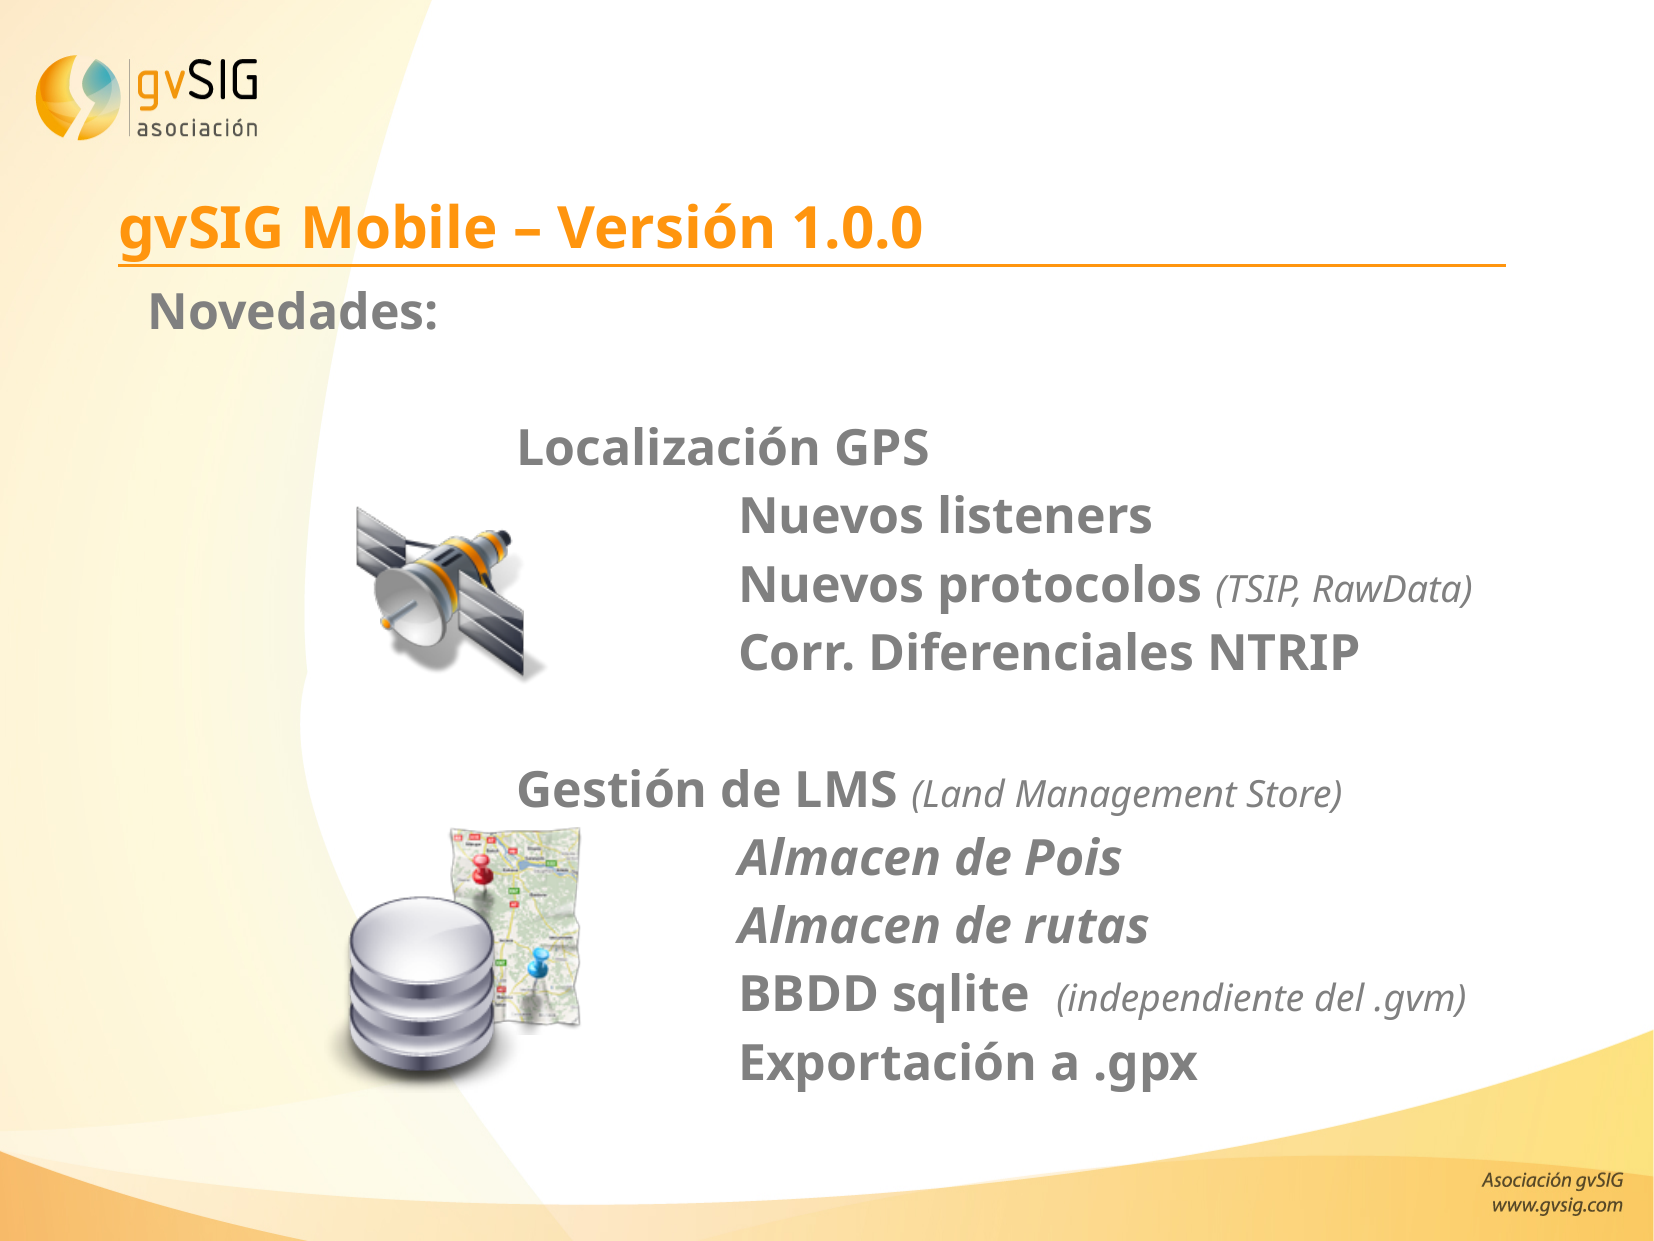

# gvSIG Mobile – Versión 1.0.0
Novedades:
					Localización GPS
								Nuevos listeners
								Nuevos protocolos (TSIP, RawData)
								Corr. Diferenciales NTRIP
					Gestión de LMS (Land Management Store)
								Almacen de Pois
								Almacen de rutas
								BBDD sqlite (independiente del .gvm)
								Exportación a .gpx